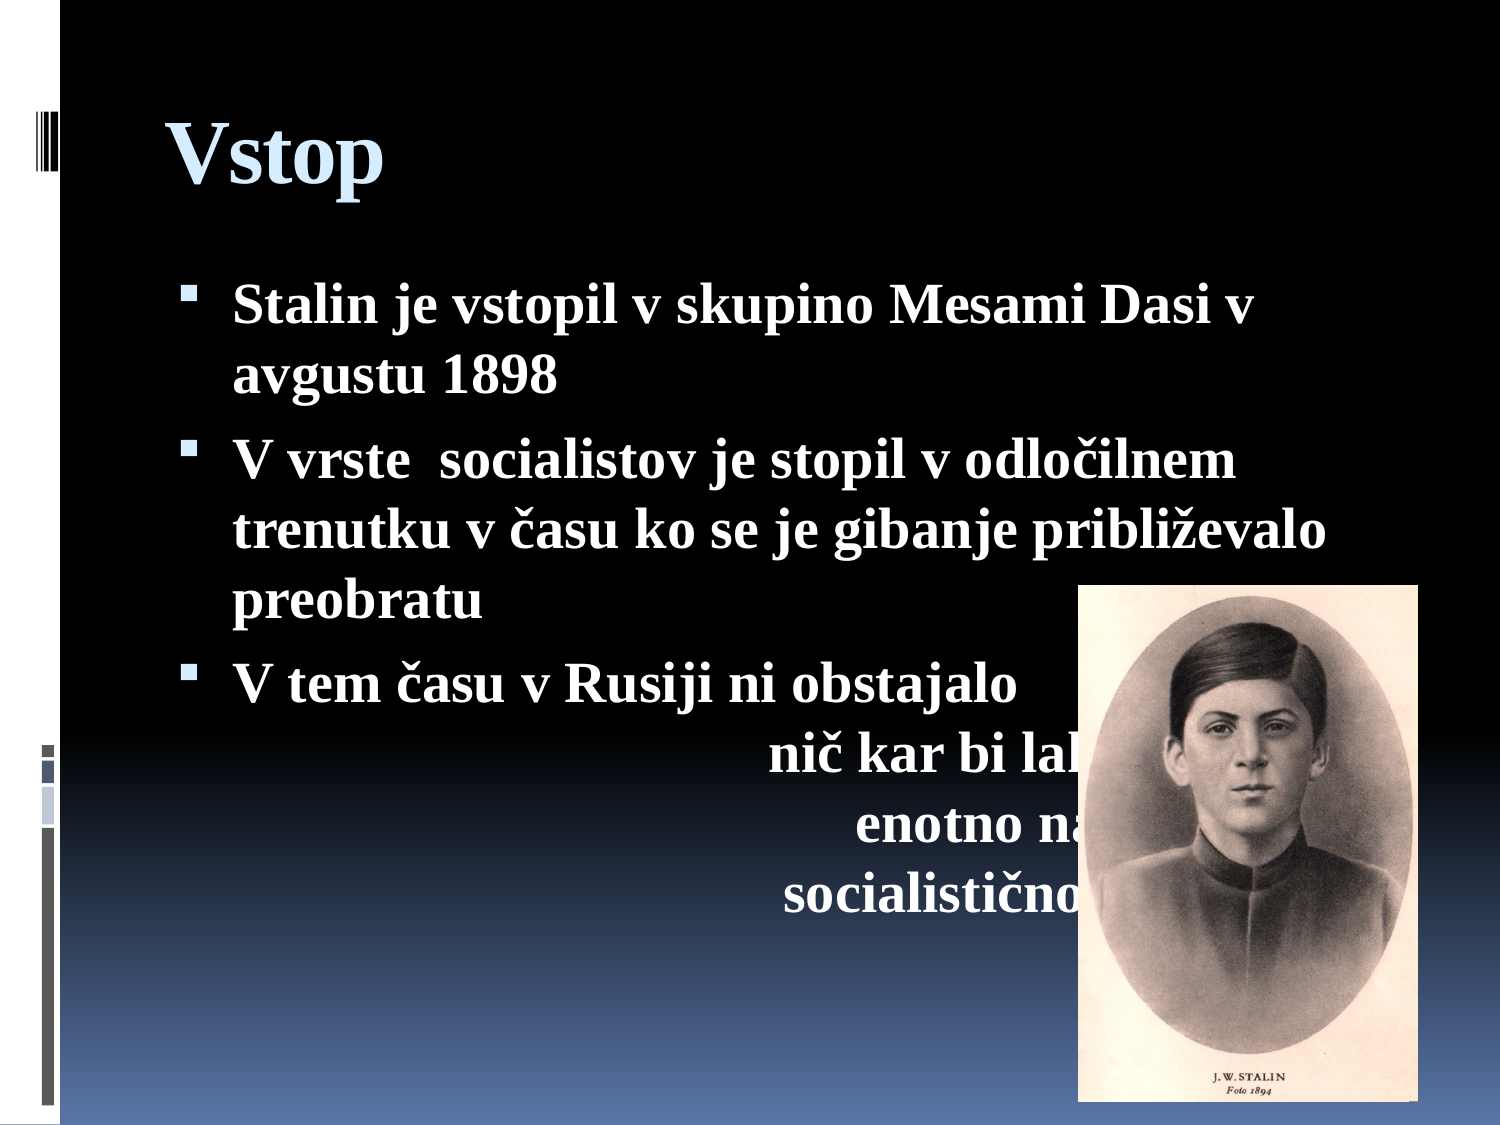

# Vstop
Stalin je vstopil v skupino Mesami Dasi v avgustu 1898
V vrste socialistov je stopil v odločilnem trenutku v času ko se je gibanje približevalo preobratu
V tem času v Rusiji ni obstajalo nič kar bi lahko imeli za enotno nacionalno socialistično stranko